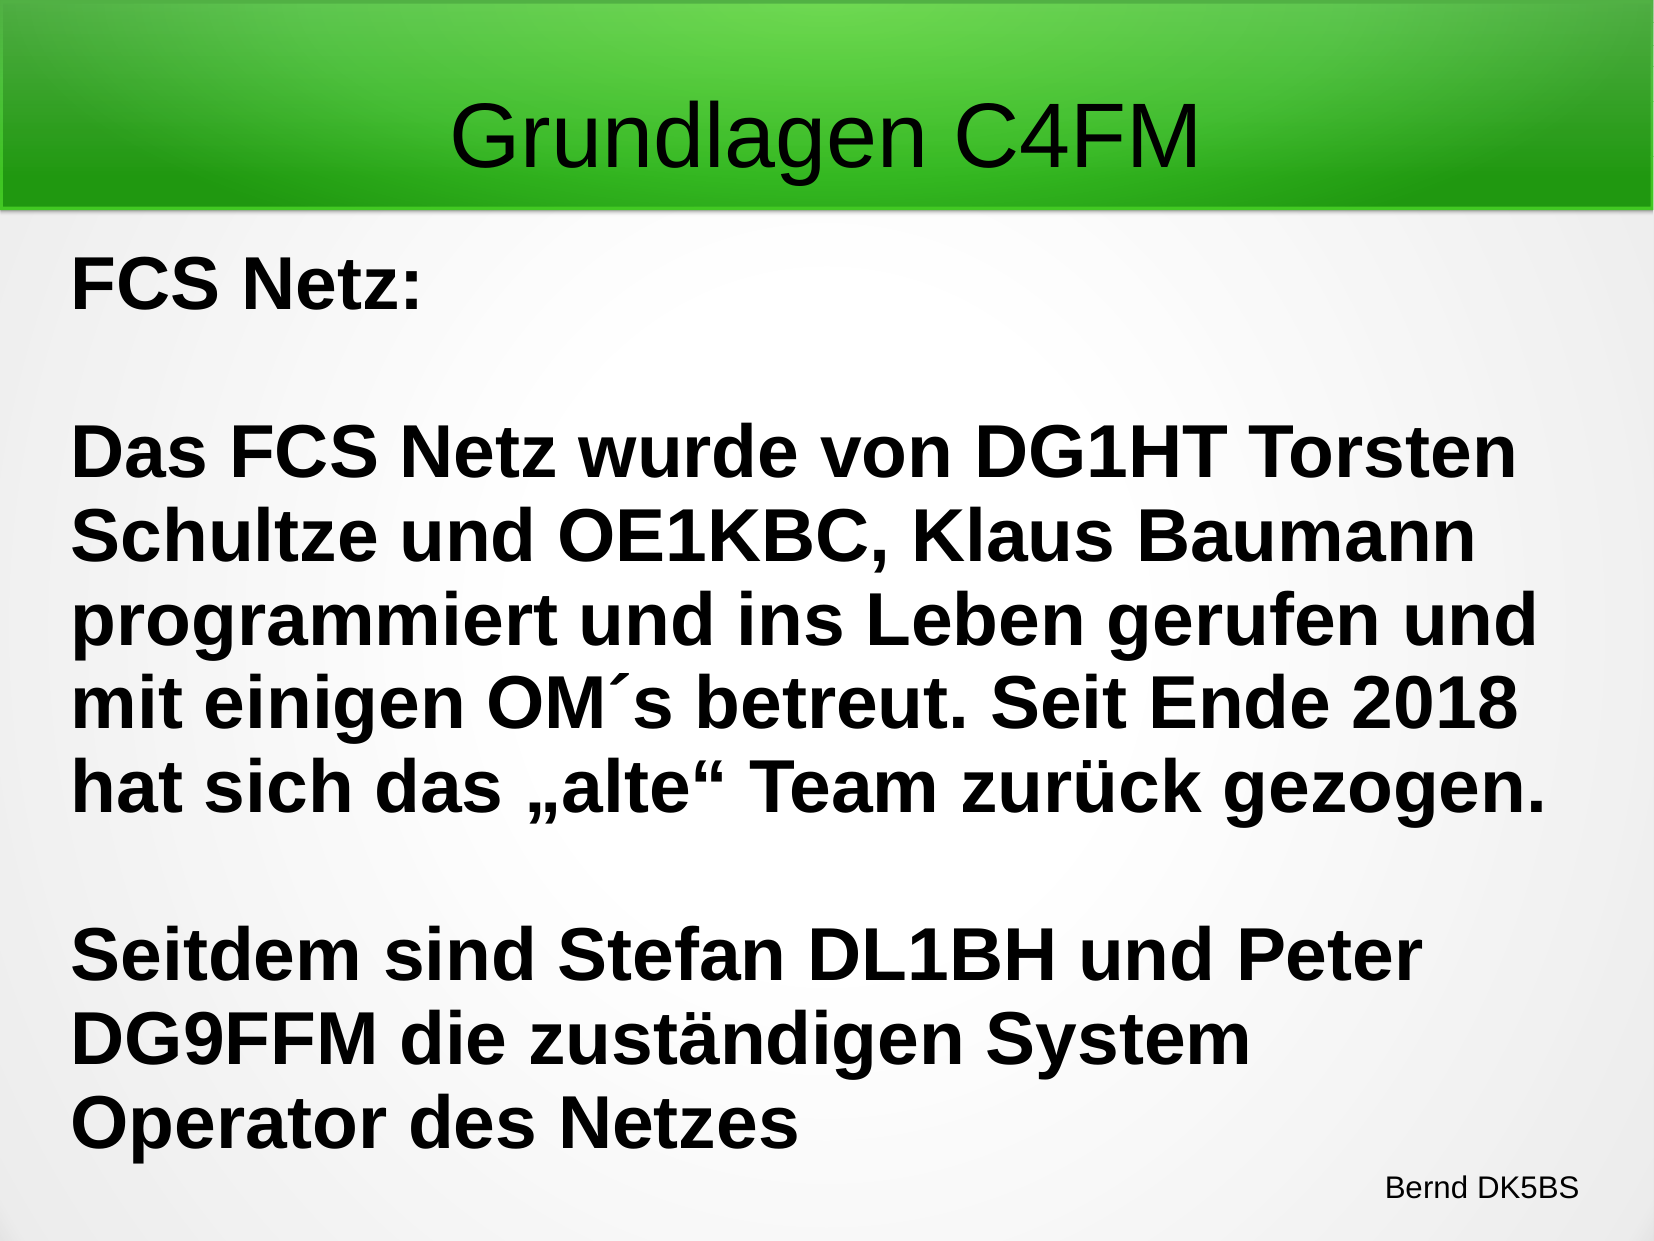

# Grundlagen C4FM
FCS Netz:
Das FCS Netz wurde von DG1HT Torsten Schultze und OE1KBC, Klaus Baumann programmiert und ins Leben gerufen und mit einigen OM´s betreut. Seit Ende 2018 hat sich das „alte“ Team zurück gezogen.
Seitdem sind Stefan DL1BH und Peter DG9FFM die zuständigen System Operator des Netzes
Bernd DK5BS